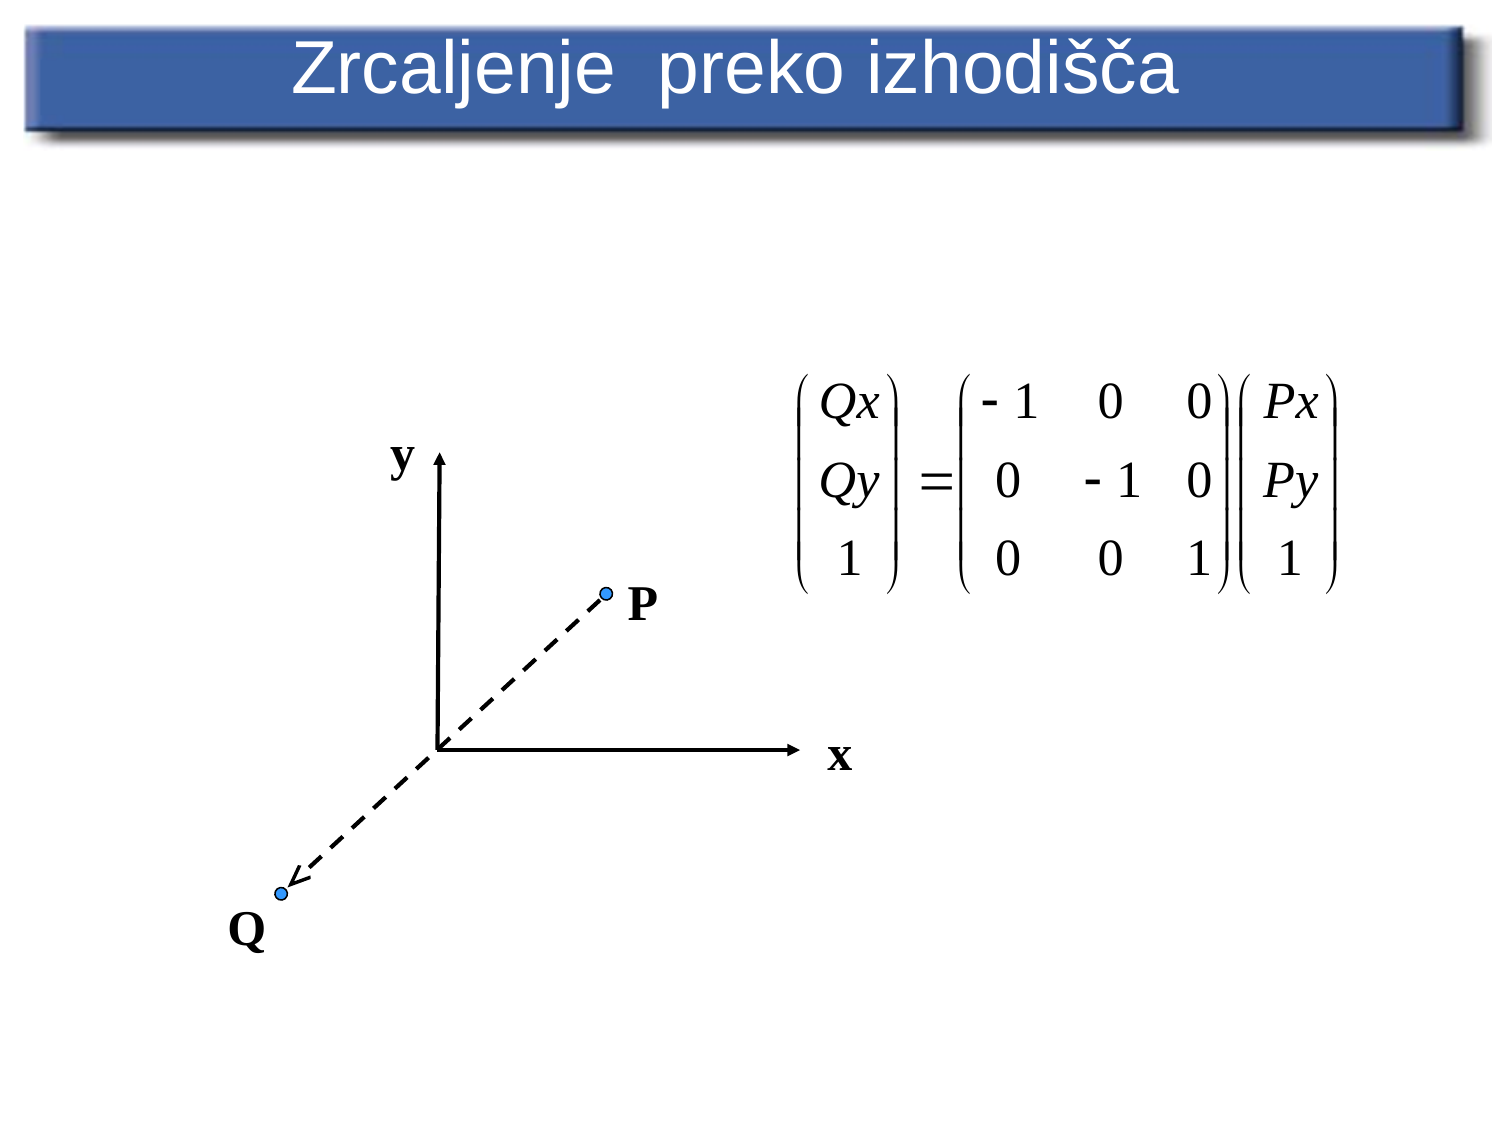

Zrcaljenje preko izhodišča
y
P
x
Q